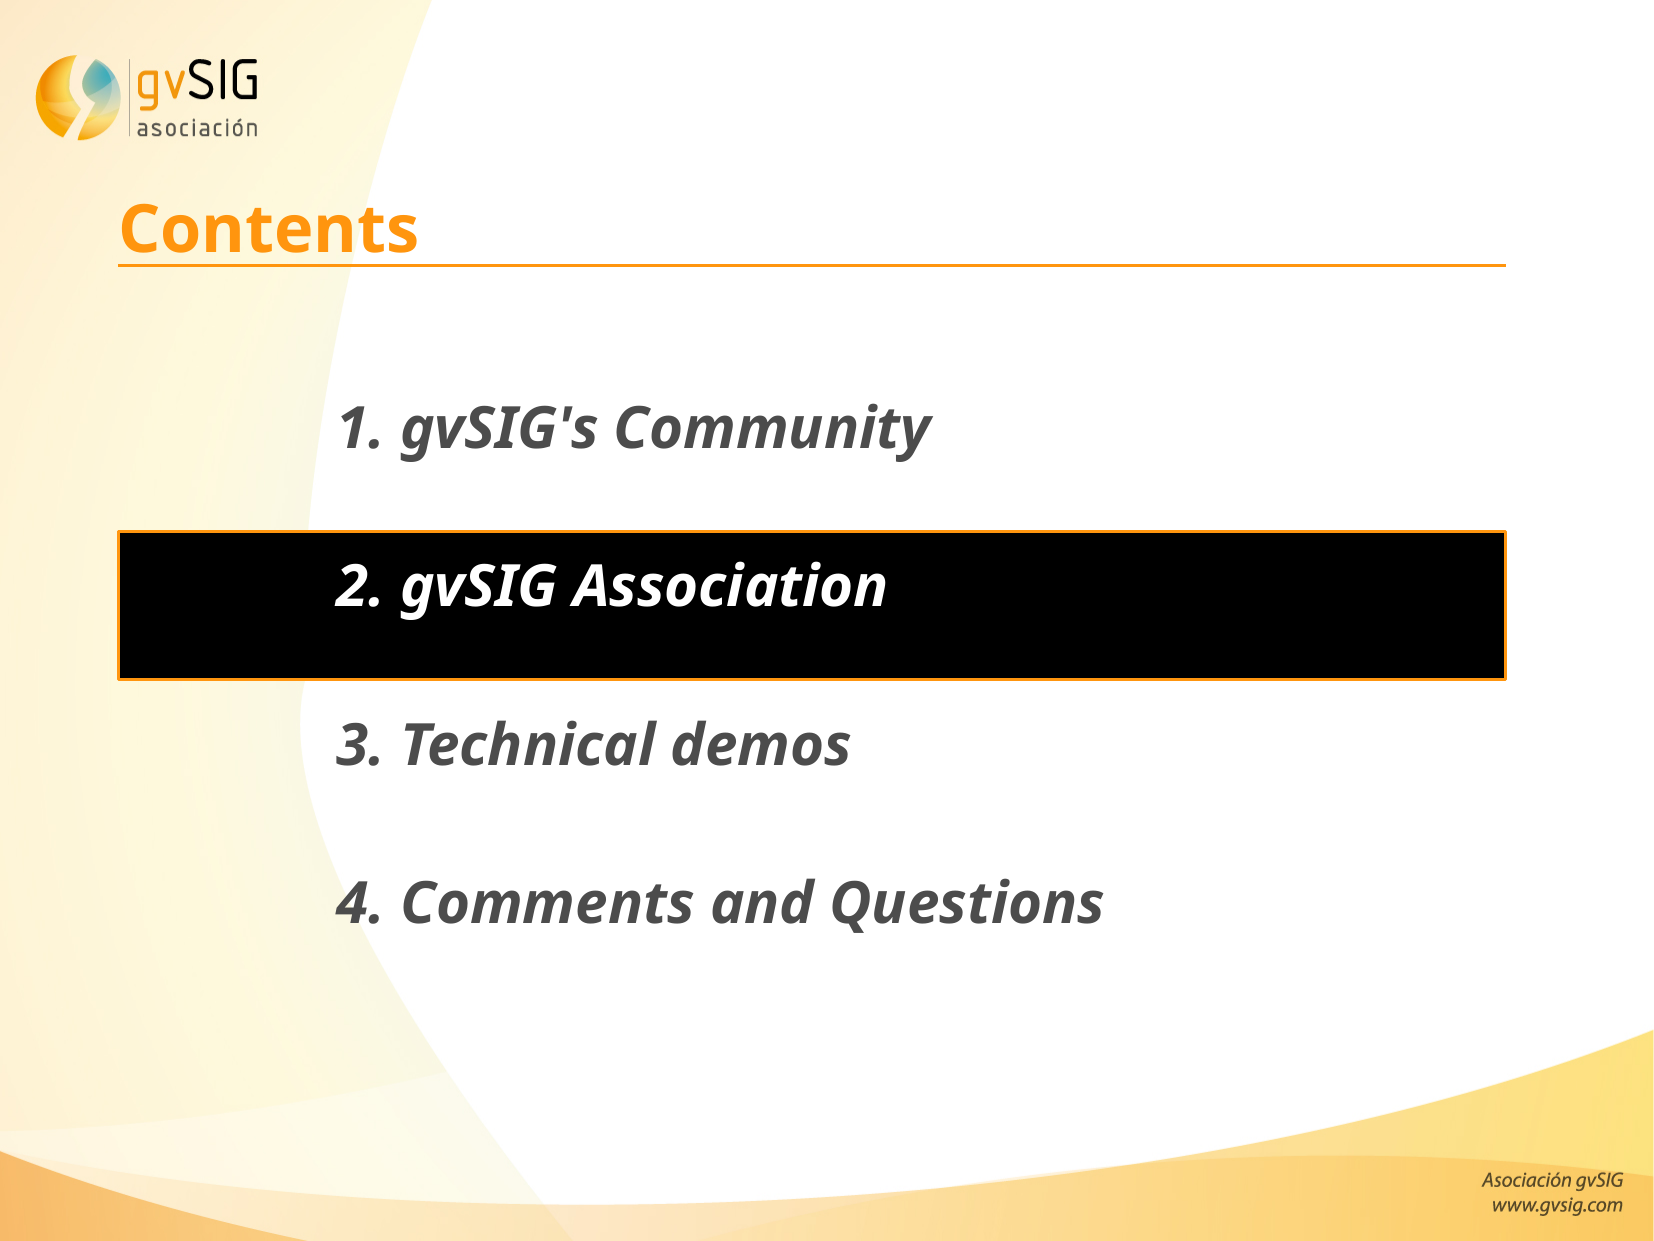

# Contents
1. gvSIG's Community
2. gvSIG Association
3. Technical demos
4. Comments and Questions